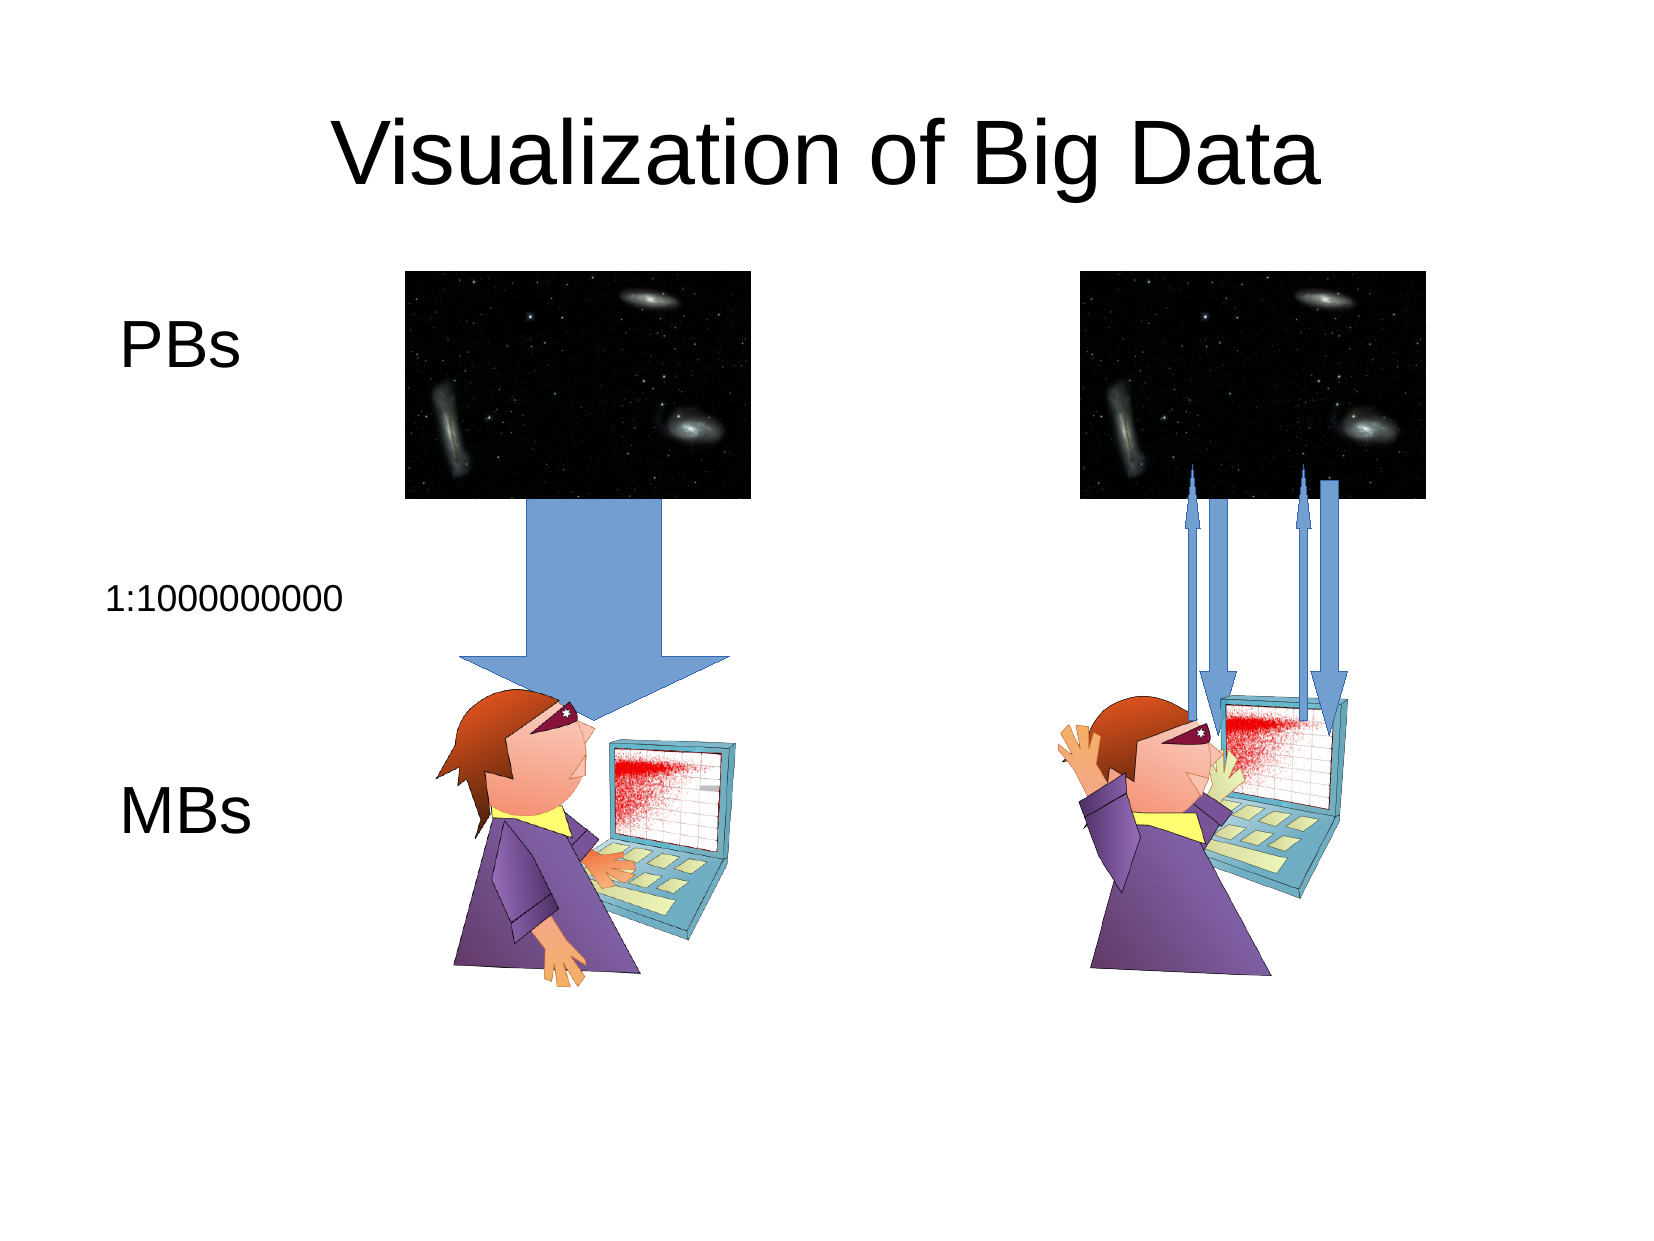

# Visualization of Big Data
PBs
1:1000000000
MBs